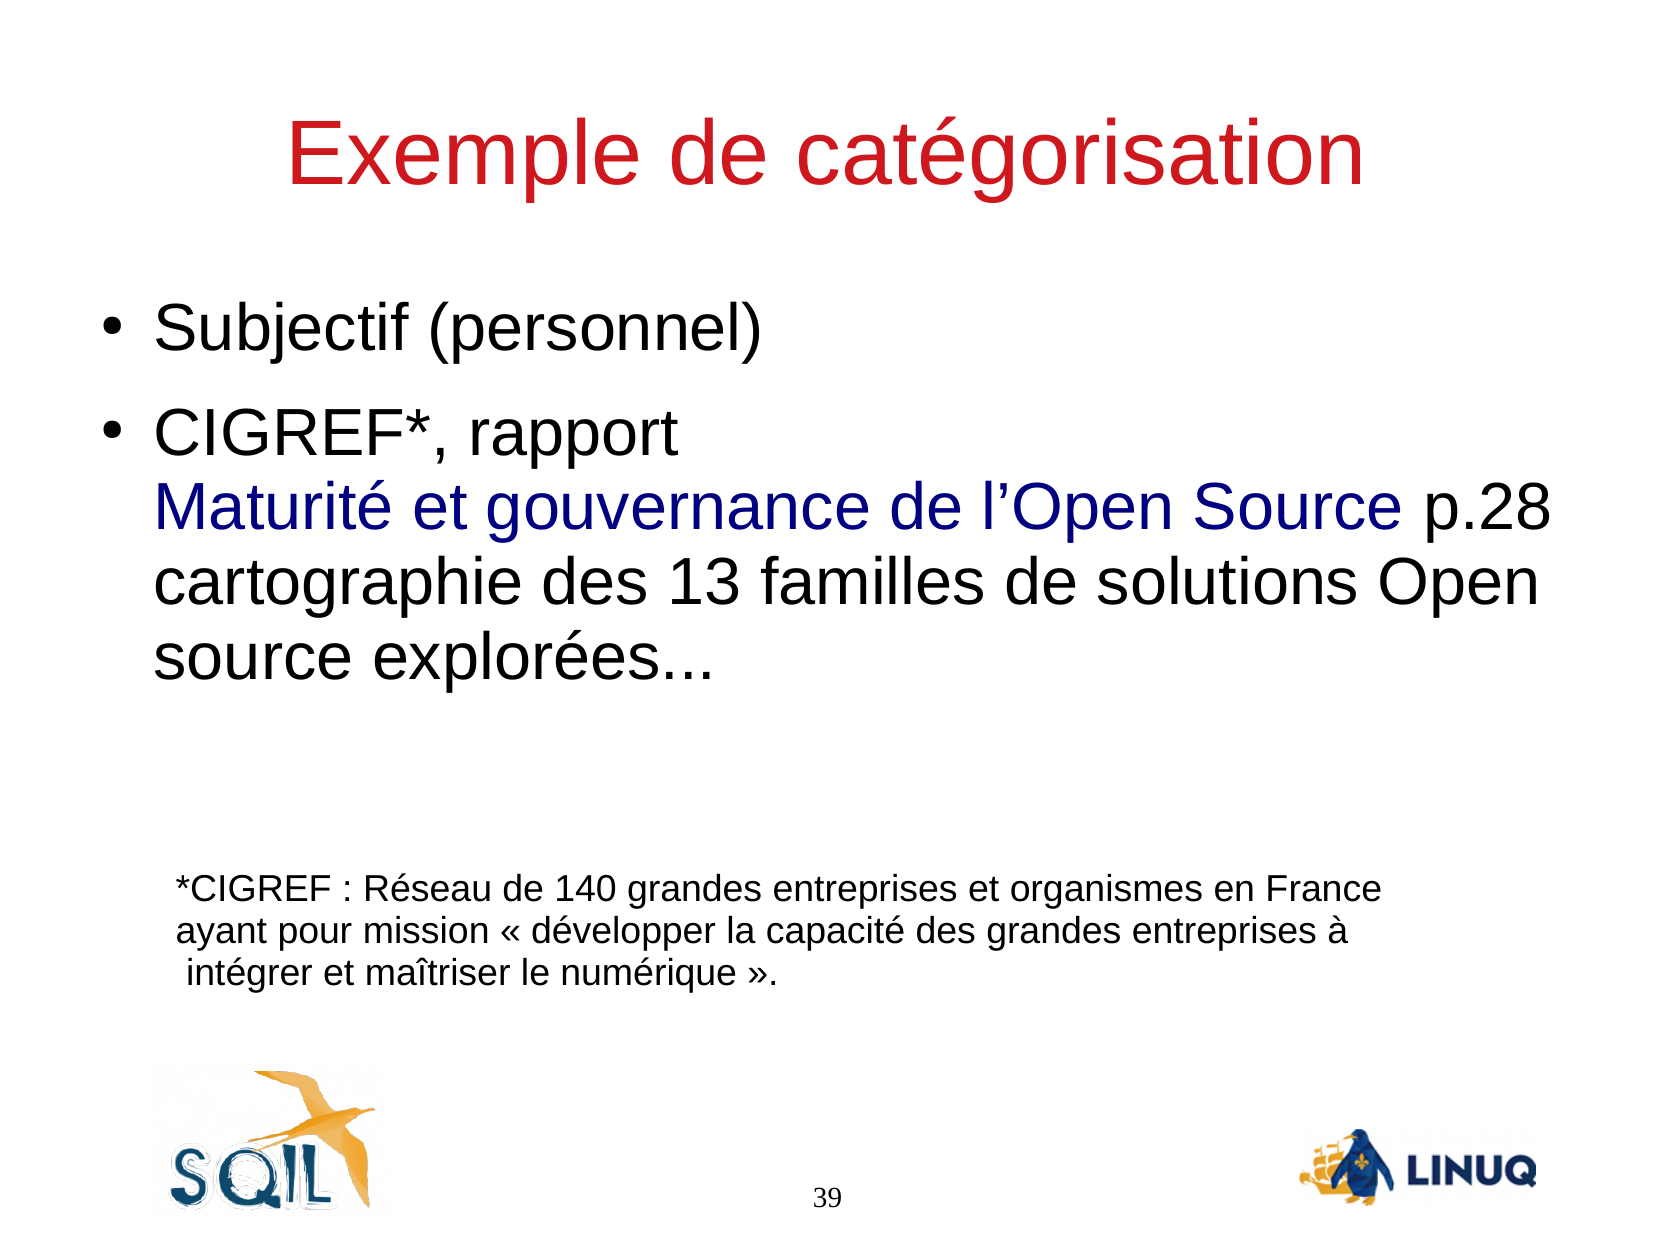

# Exemple de catégorisation
Subjectif (personnel)
CIGREF*, rapport  Maturité et gouvernance de l’Open Source p.28 cartographie des 13 familles de solutions Open source explorées...
*CIGREF : Réseau de 140 grandes entreprises et organismes en France
ayant pour mission « développer la capacité des grandes entreprises à
 intégrer et maîtriser le numérique ».